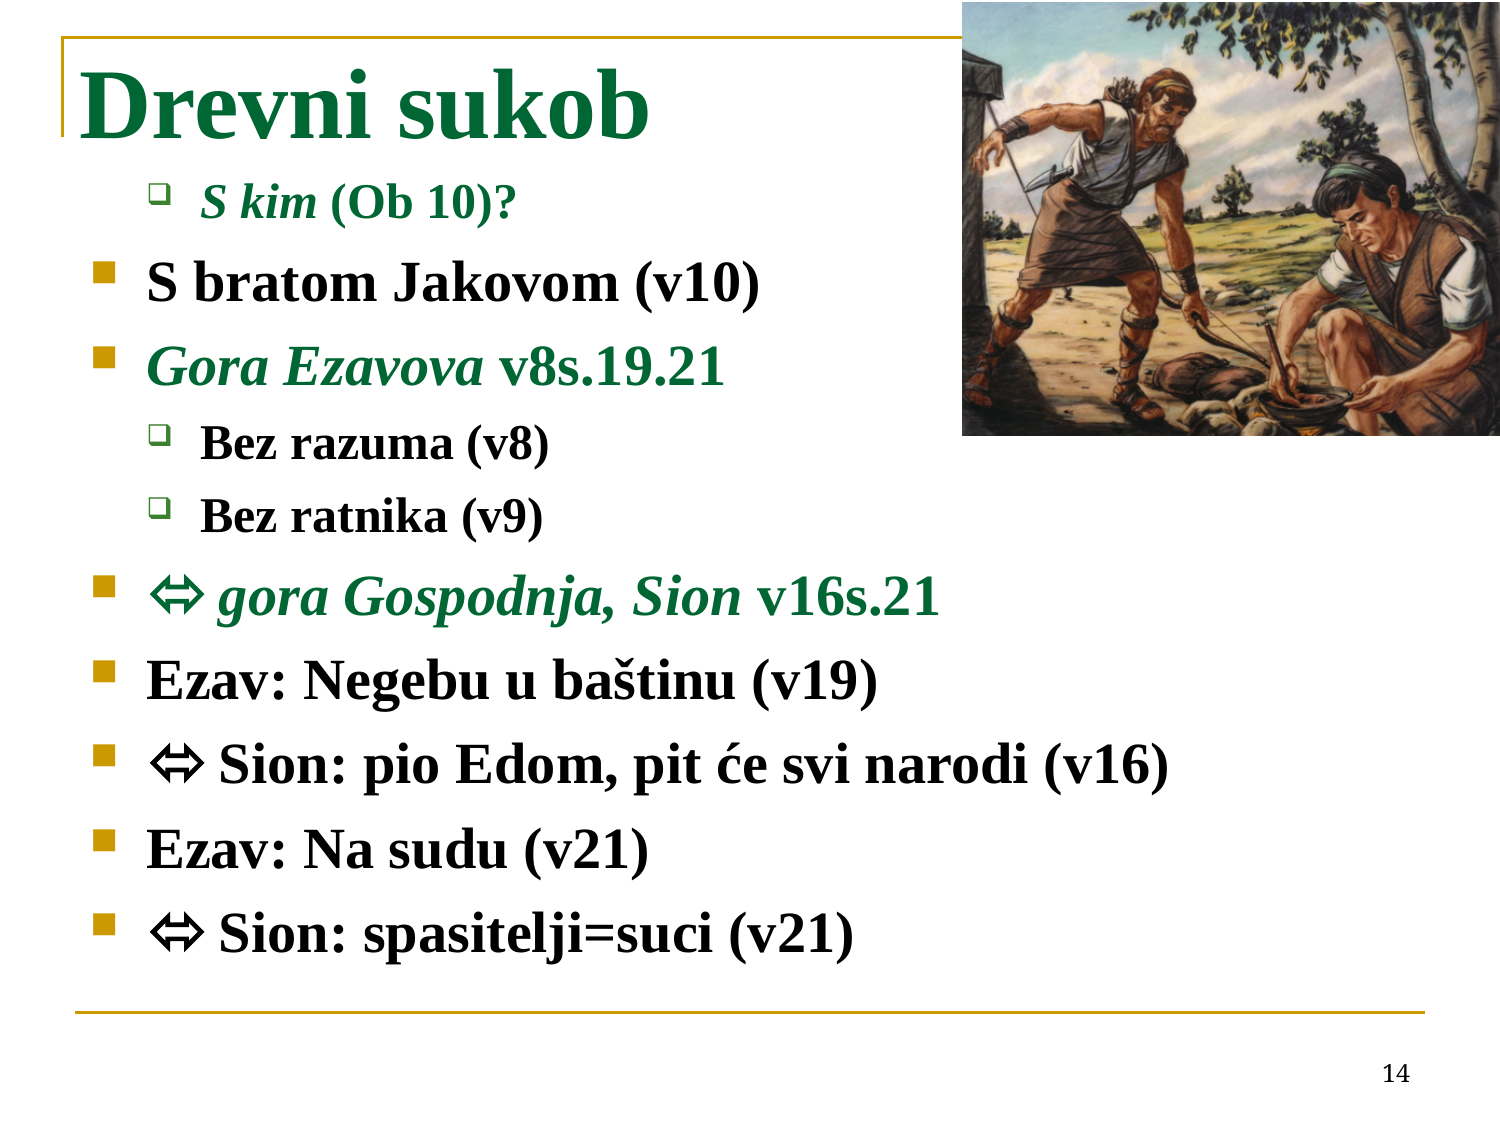

# Drevni sukob
S kim (Ob 10)?
S bratom Jakovom (v10)
Gora Ezavova v8s.19.21
Bez razuma (v8)
Bez ratnika (v9)
 gora Gospodnja, Sion v16s.21
Ezav: Negebu u baštinu (v19)
 Sion: pio Edom, pit će svi narodi (v16)
Ezav: Na sudu (v21)
 Sion: spasitelji=suci (v21)